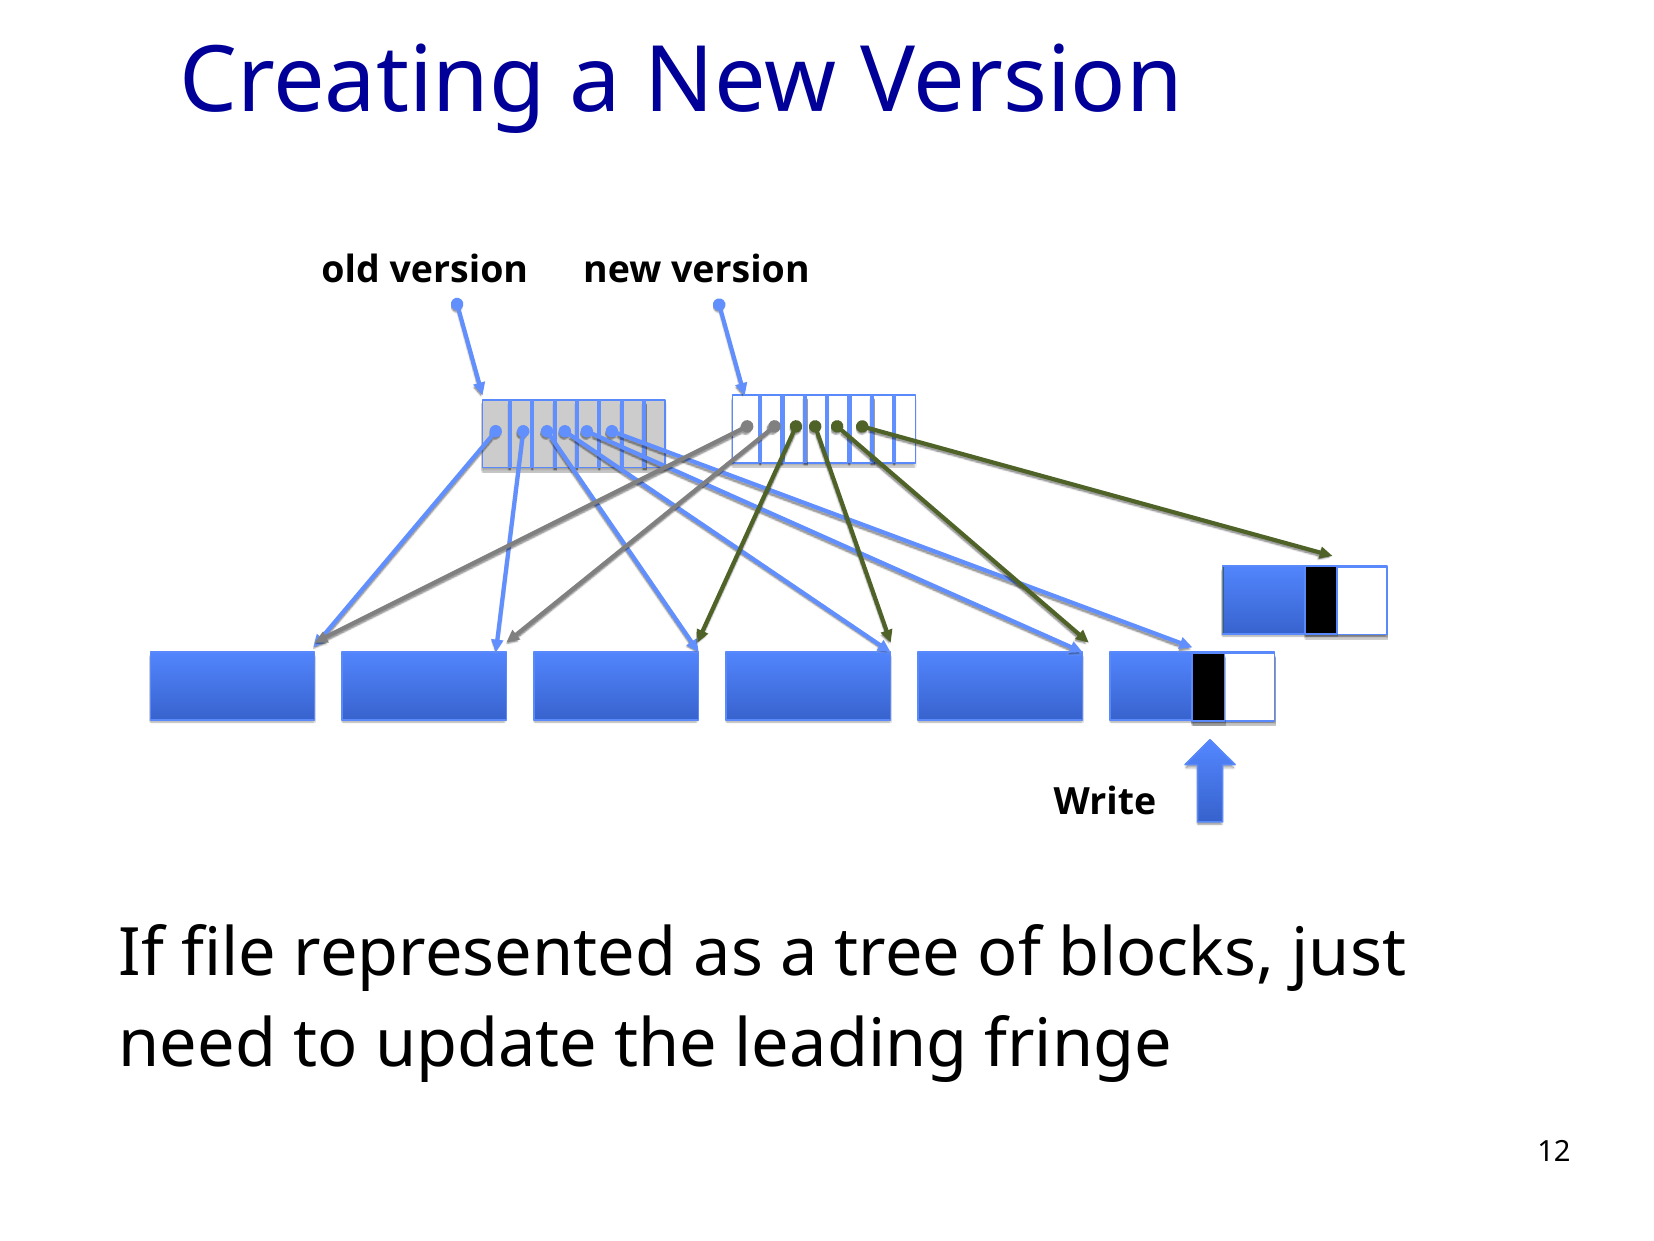

# Creating a New Version
old version
new version
Write
If file represented as a tree of blocks, just need to update the leading fringe
12